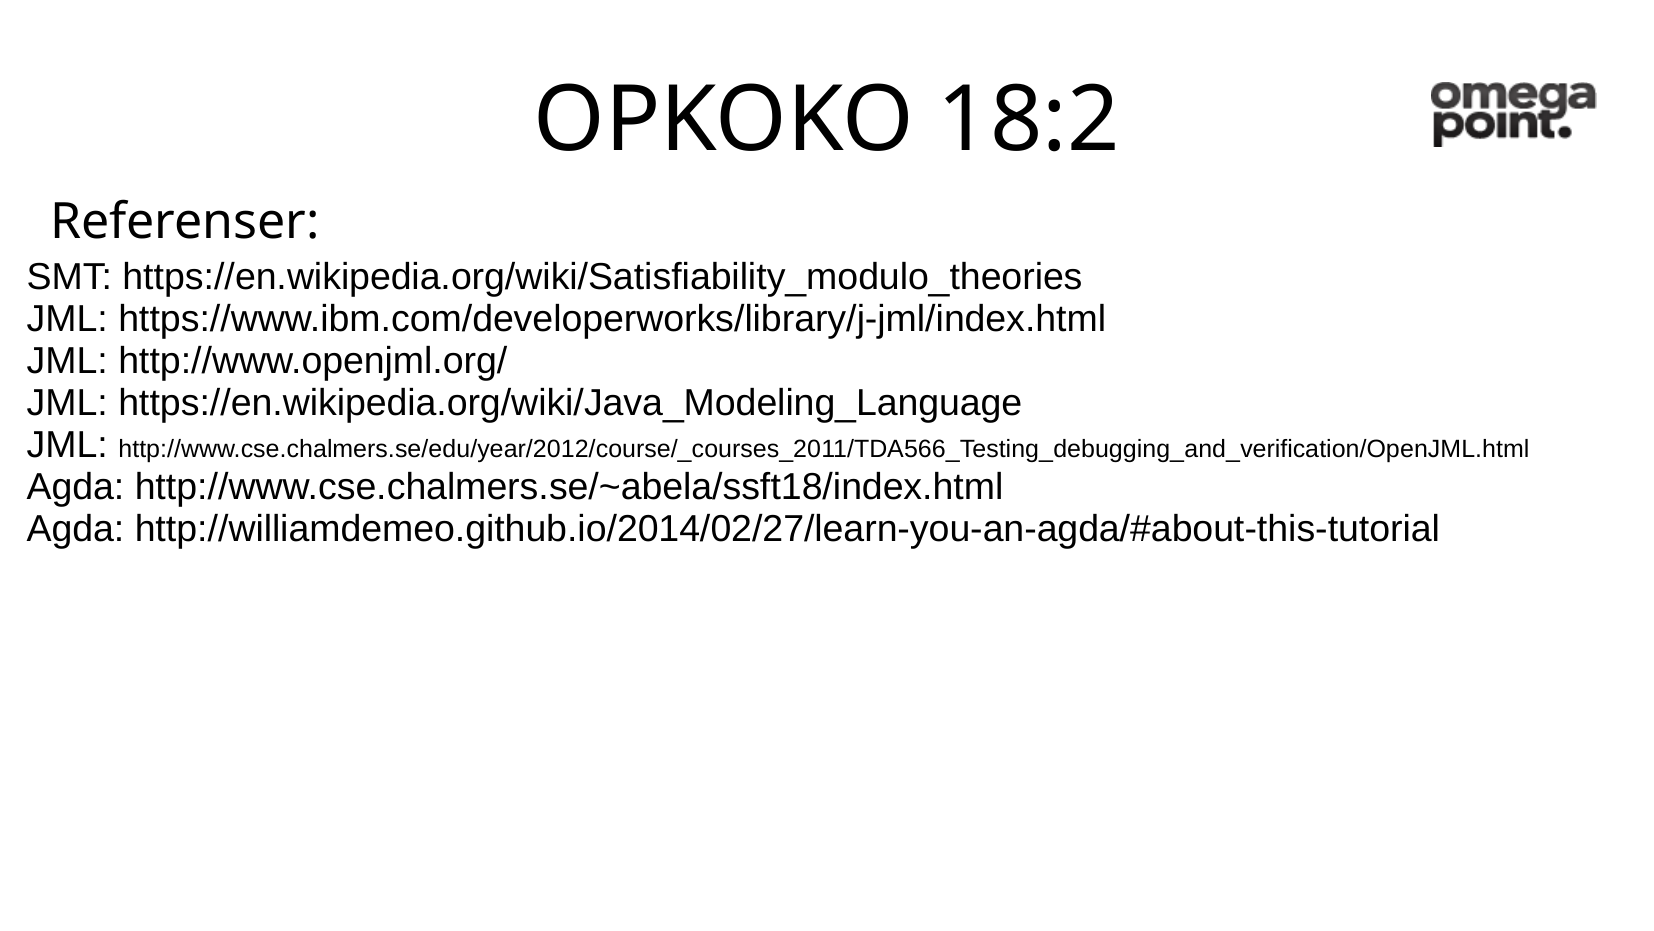

# OPKOKO 18:2
Referenser:
SMT: https://en.wikipedia.org/wiki/Satisfiability_modulo_theories
JML: https://www.ibm.com/developerworks/library/j-jml/index.html
JML: http://www.openjml.org/
JML: https://en.wikipedia.org/wiki/Java_Modeling_Language
JML: http://www.cse.chalmers.se/edu/year/2012/course/_courses_2011/TDA566_Testing_debugging_and_verification/OpenJML.html
Agda: http://www.cse.chalmers.se/~abela/ssft18/index.html
Agda: http://williamdemeo.github.io/2014/02/27/learn-you-an-agda/#about-this-tutorial